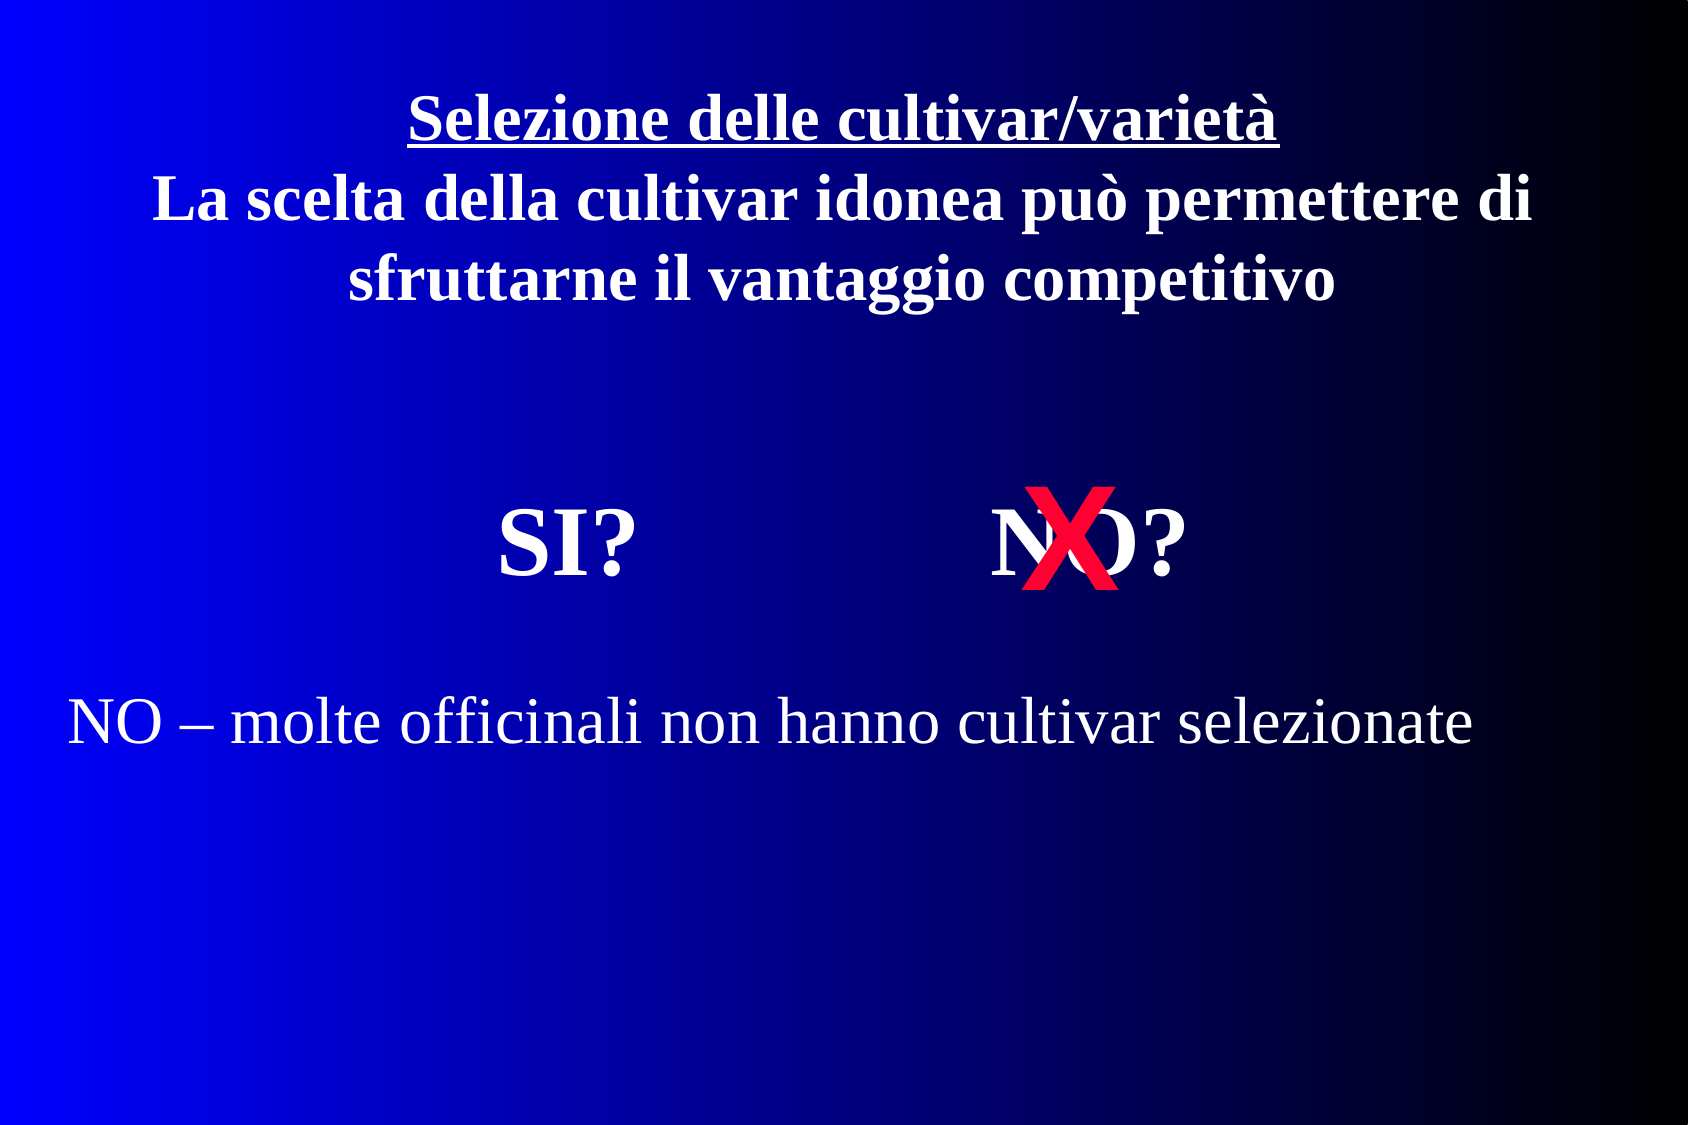

Selezione delle cultivar/varietà
La scelta della cultivar idonea può permettere di sfruttarne il vantaggio competitivo
 X
SI? NO?
NO – molte officinali non hanno cultivar selezionate